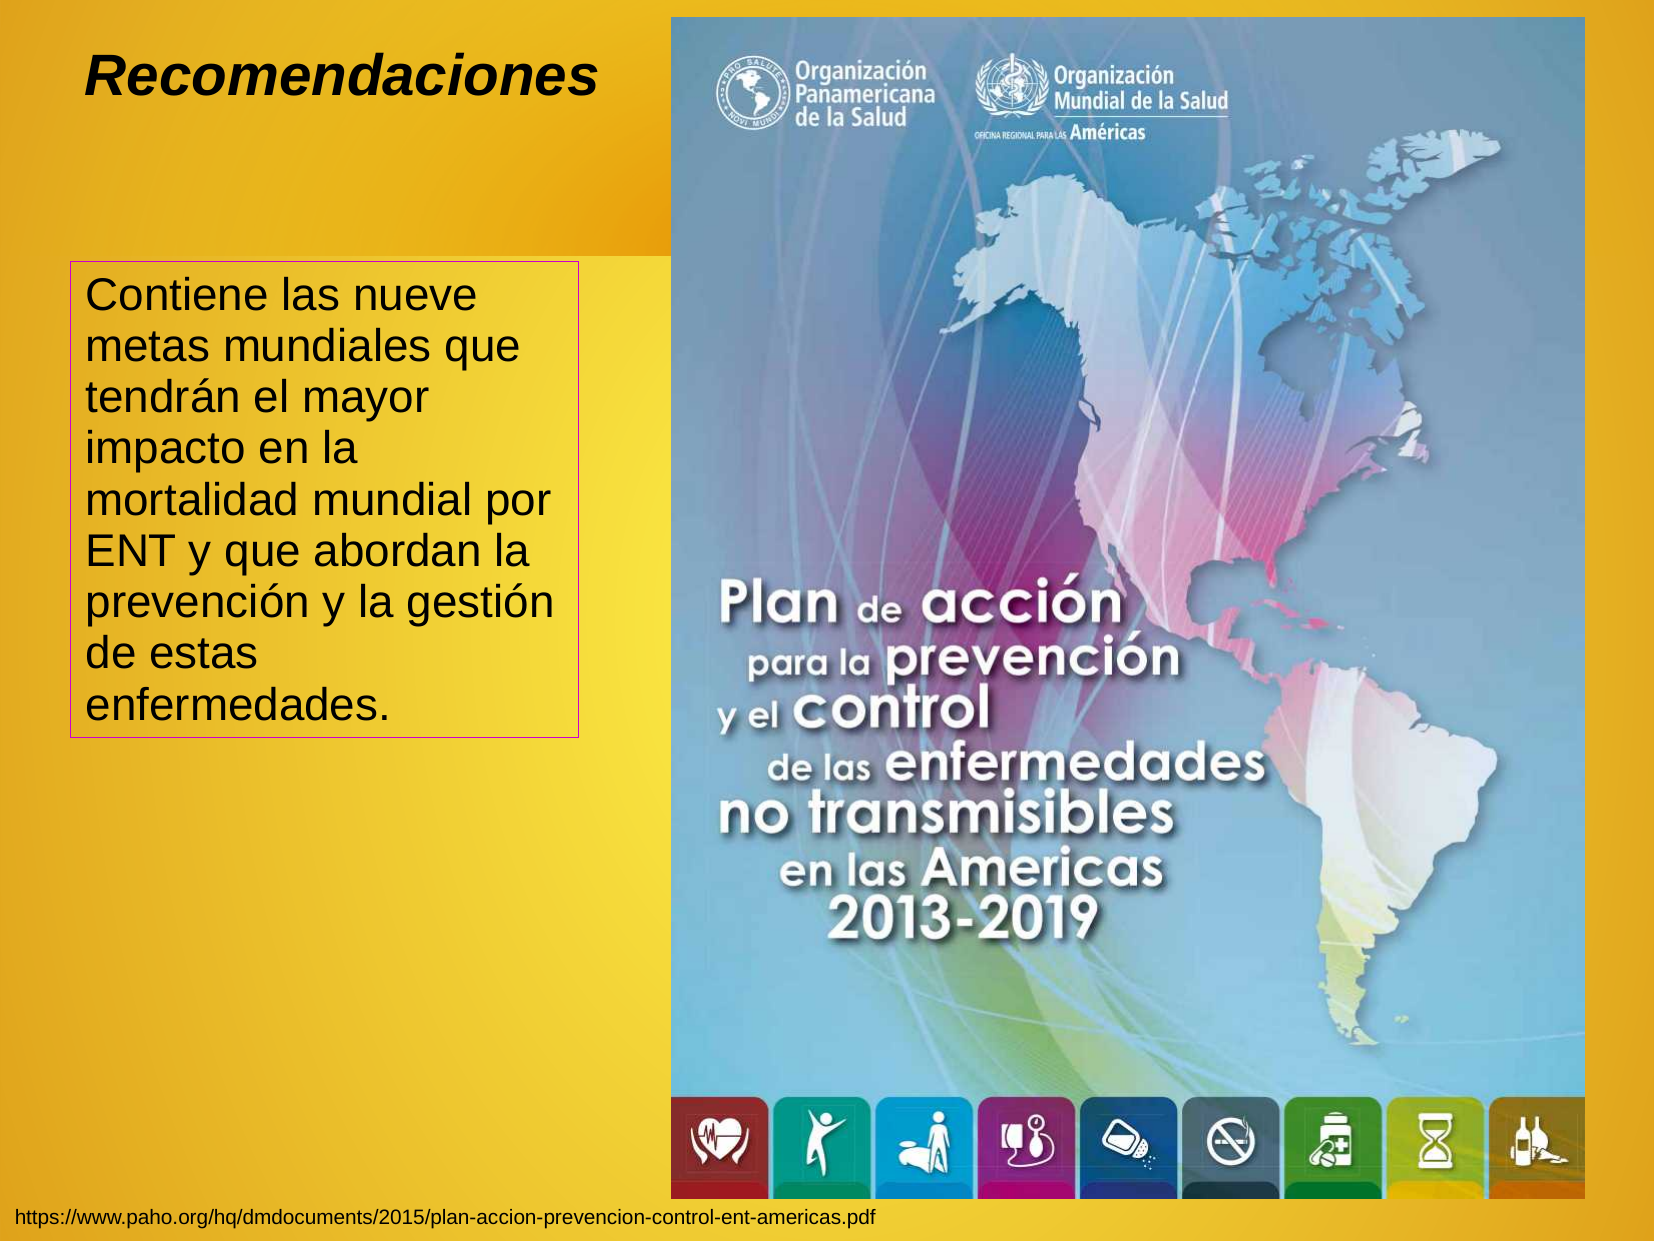

Recomendaciones
Contiene las nueve metas mundiales que tendrán el mayor impacto en la mortalidad mundial por ENT y que abordan la prevención y la gestión de estas enfermedades.
https://www.paho.org/hq/dmdocuments/2015/plan-accion-prevencion-control-ent-americas.pdf